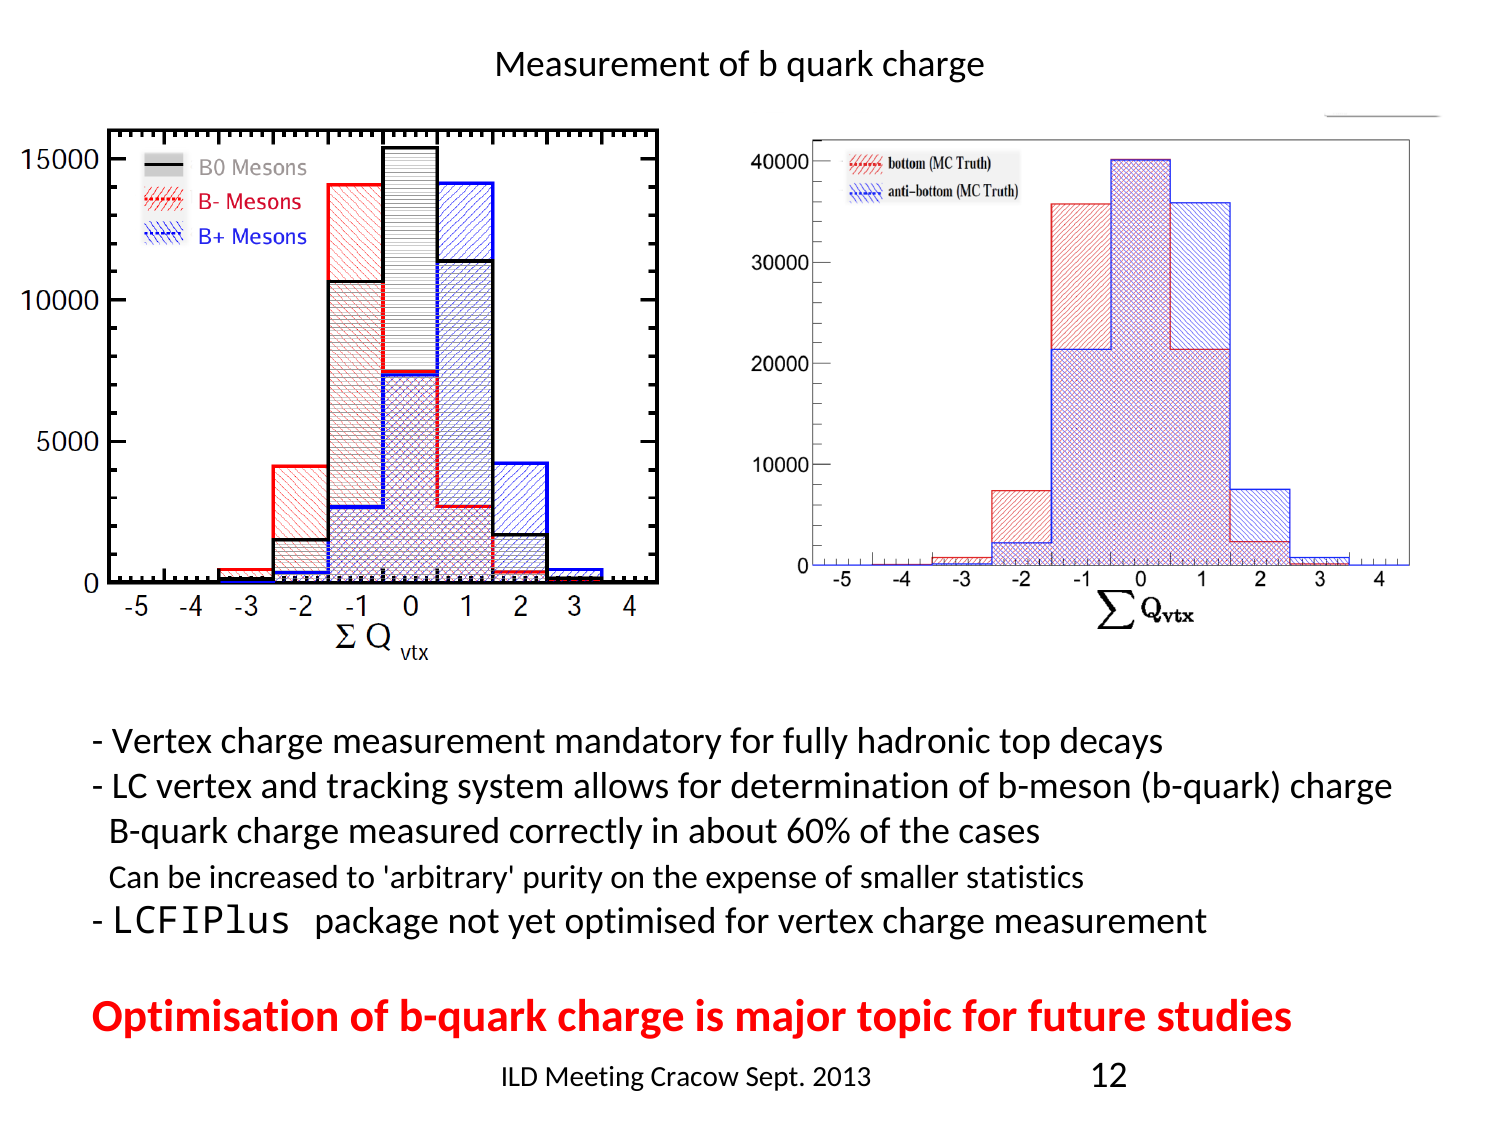

Measurement of b quark charge
- Vertex charge measurement mandatory for fully hadronic top decays
- LC vertex and tracking system allows for determination of b-meson (b-quark) charge
 B-quark charge measured correctly in about 60% of the cases
 Can be increased to 'arbitrary' purity on the expense of smaller statistics
- LCFIPlus package not yet optimised for vertex charge measurement
Optimisation of b-quark charge is major topic for future studies
Snowmass Pre-Meeting Seattle April 2013
12